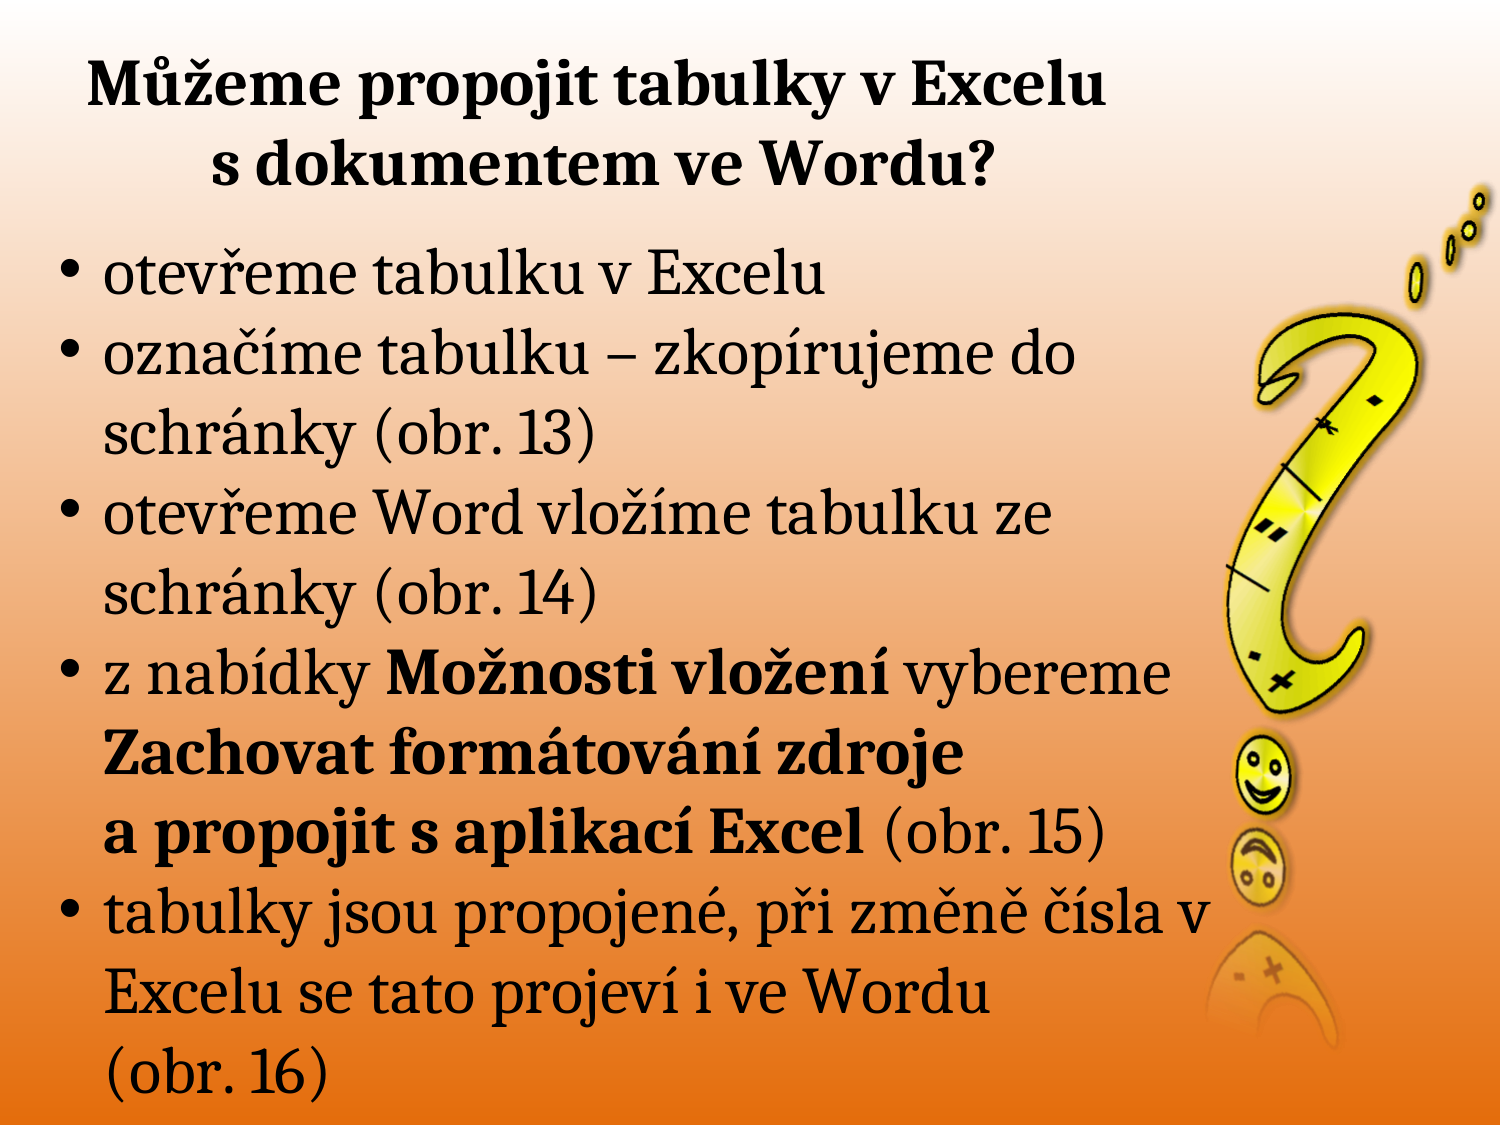

Můžeme propojit tabulky v Excelu
s dokumentem ve Wordu?
otevřeme tabulku v Excelu
označíme tabulku – zkopírujeme do schránky (obr. 13)
otevřeme Word vložíme tabulku ze schránky (obr. 14)
z nabídky Možnosti vložení vybereme Zachovat formátování zdroje
a propojit s aplikací Excel (obr. 15)
tabulky jsou propojené, při změně čísla v Excelu se tato projeví i ve Wordu
	(obr. 16)